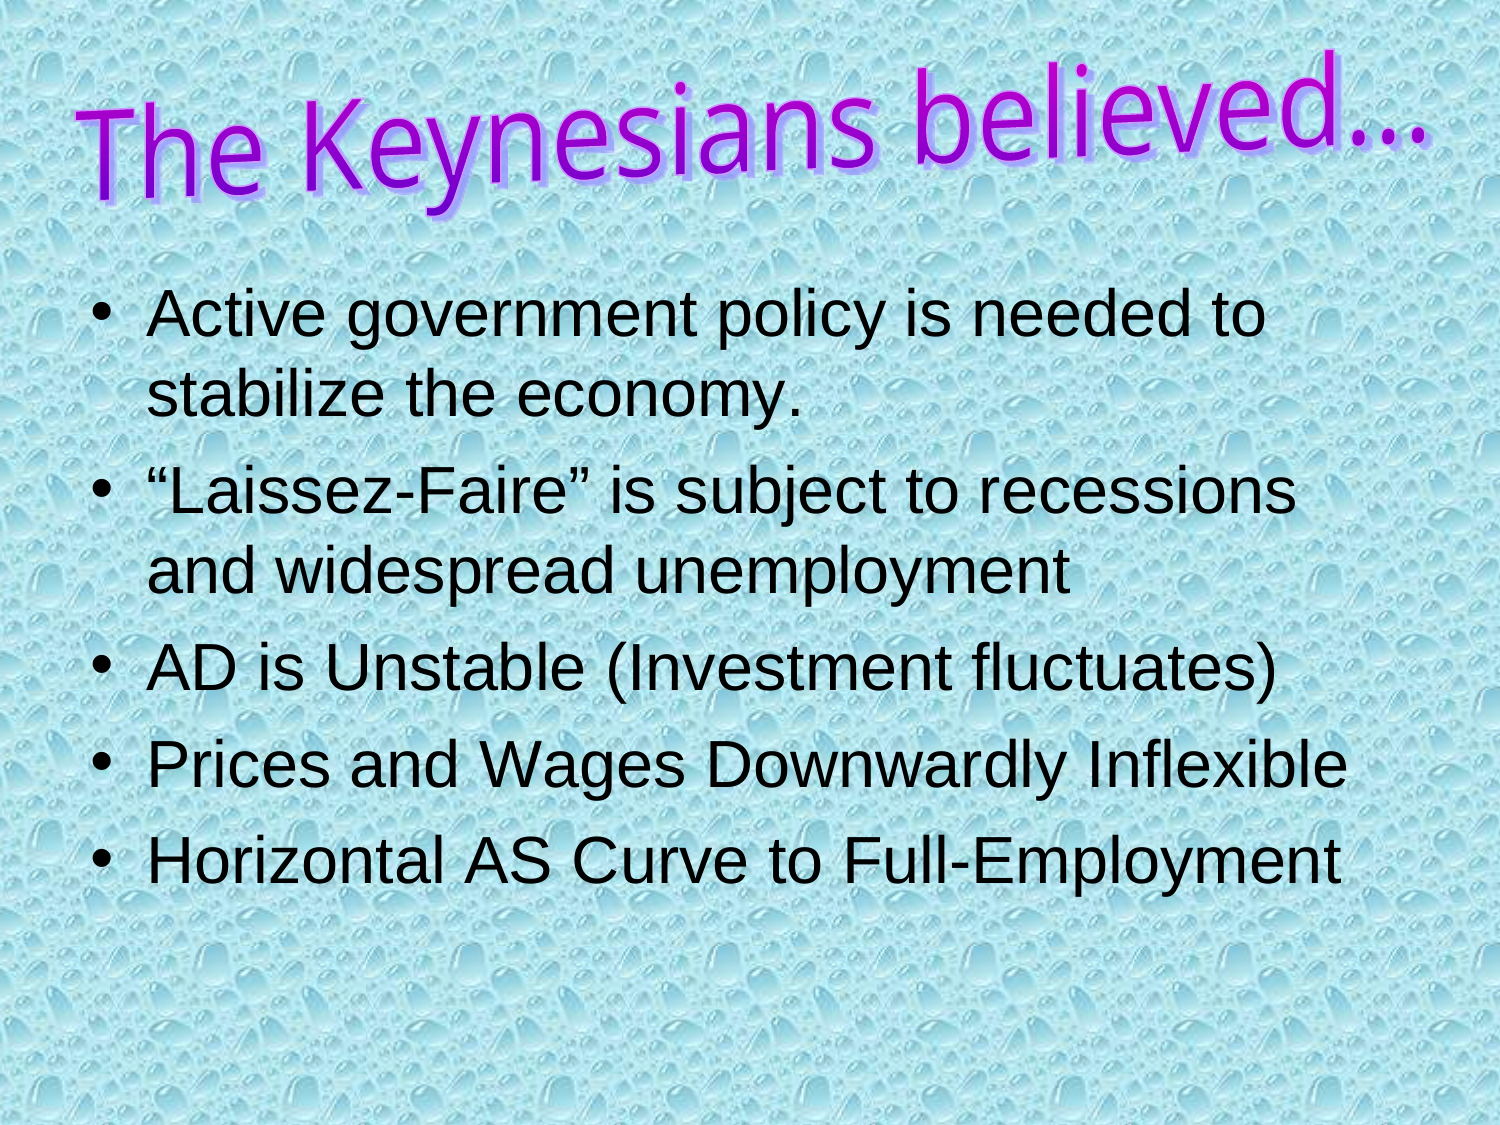

The Keynesians believed...
# Active government policy is needed to stabilize the economy.
“Laissez-Faire” is subject to recessions and widespread unemployment
AD is Unstable (Investment fluctuates)
Prices and Wages Downwardly Inflexible
Horizontal AS Curve to Full-Employment